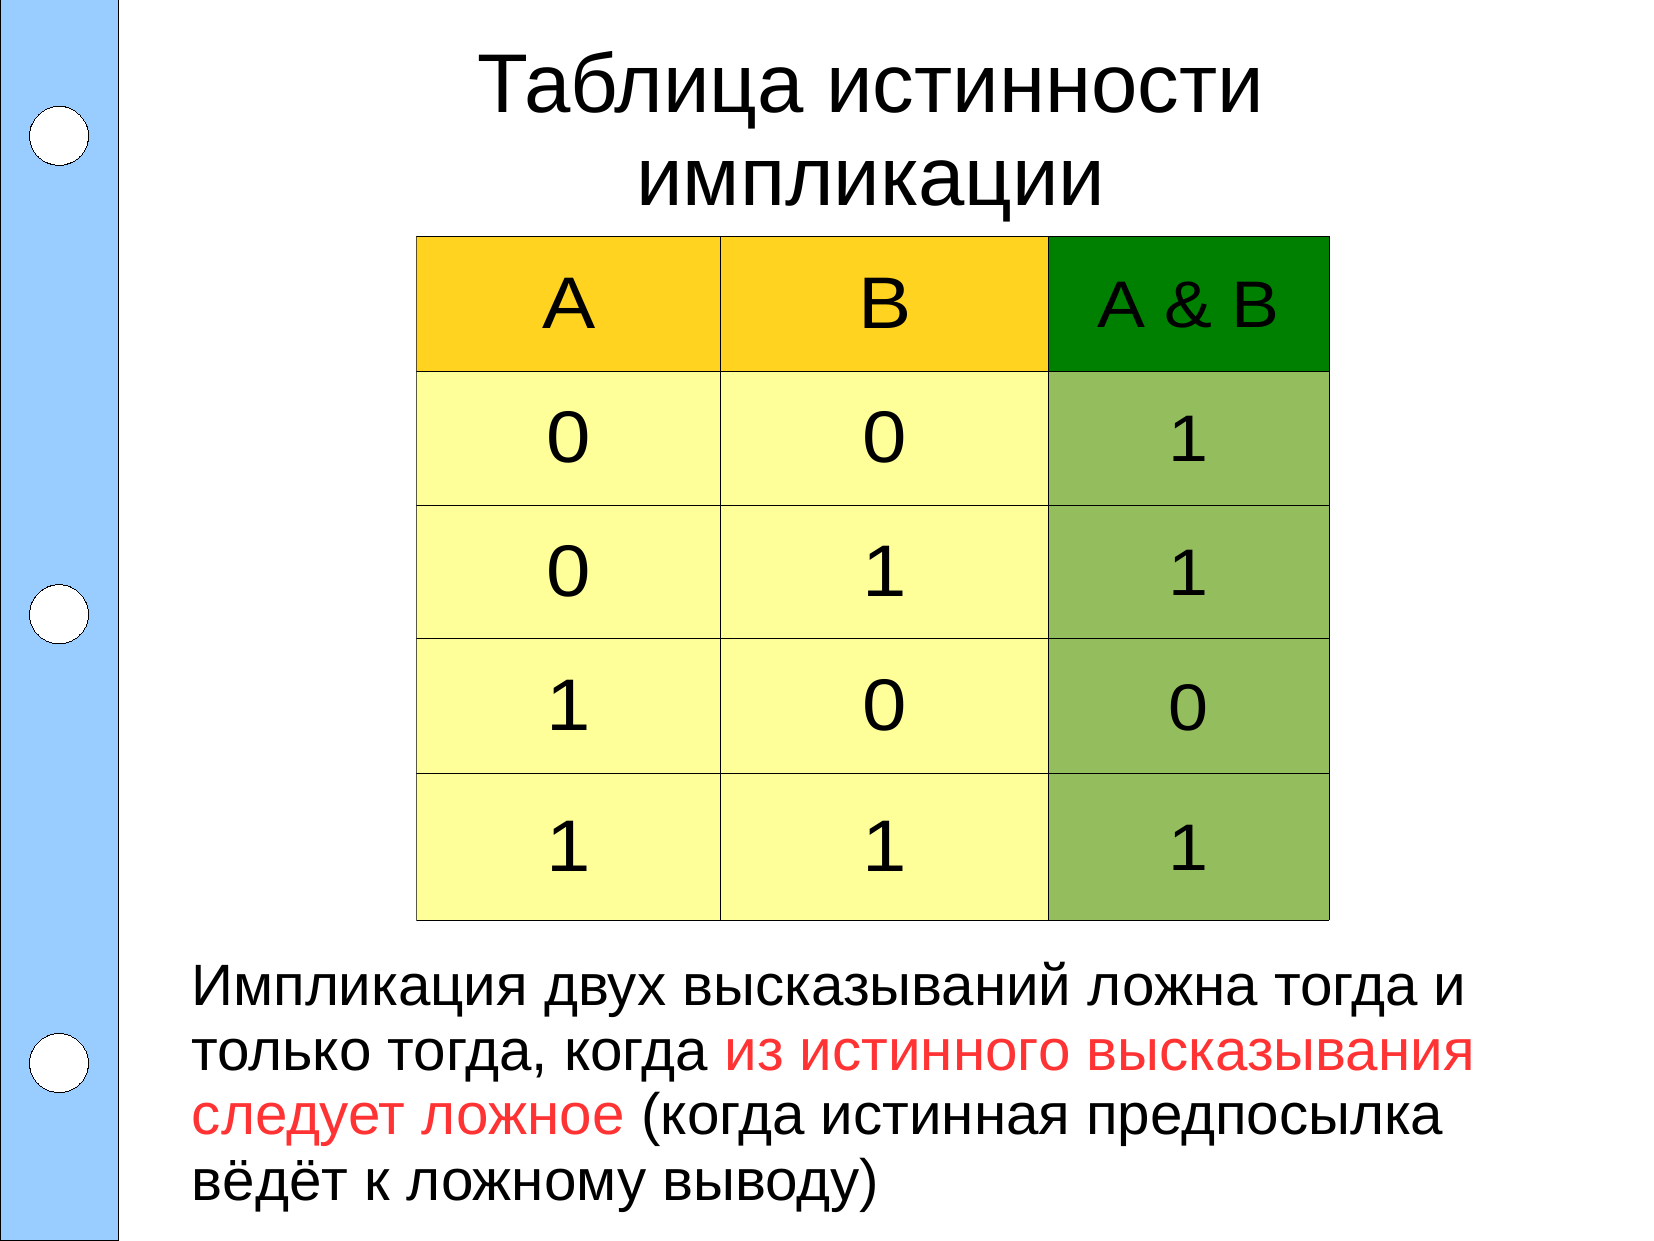

Таблица истинности
импликации
Импликация двух высказываний ложна тогда и только тогда, когда из истинного высказывания следует ложное (когда истинная предпосылка вёдёт к ложному выводу)